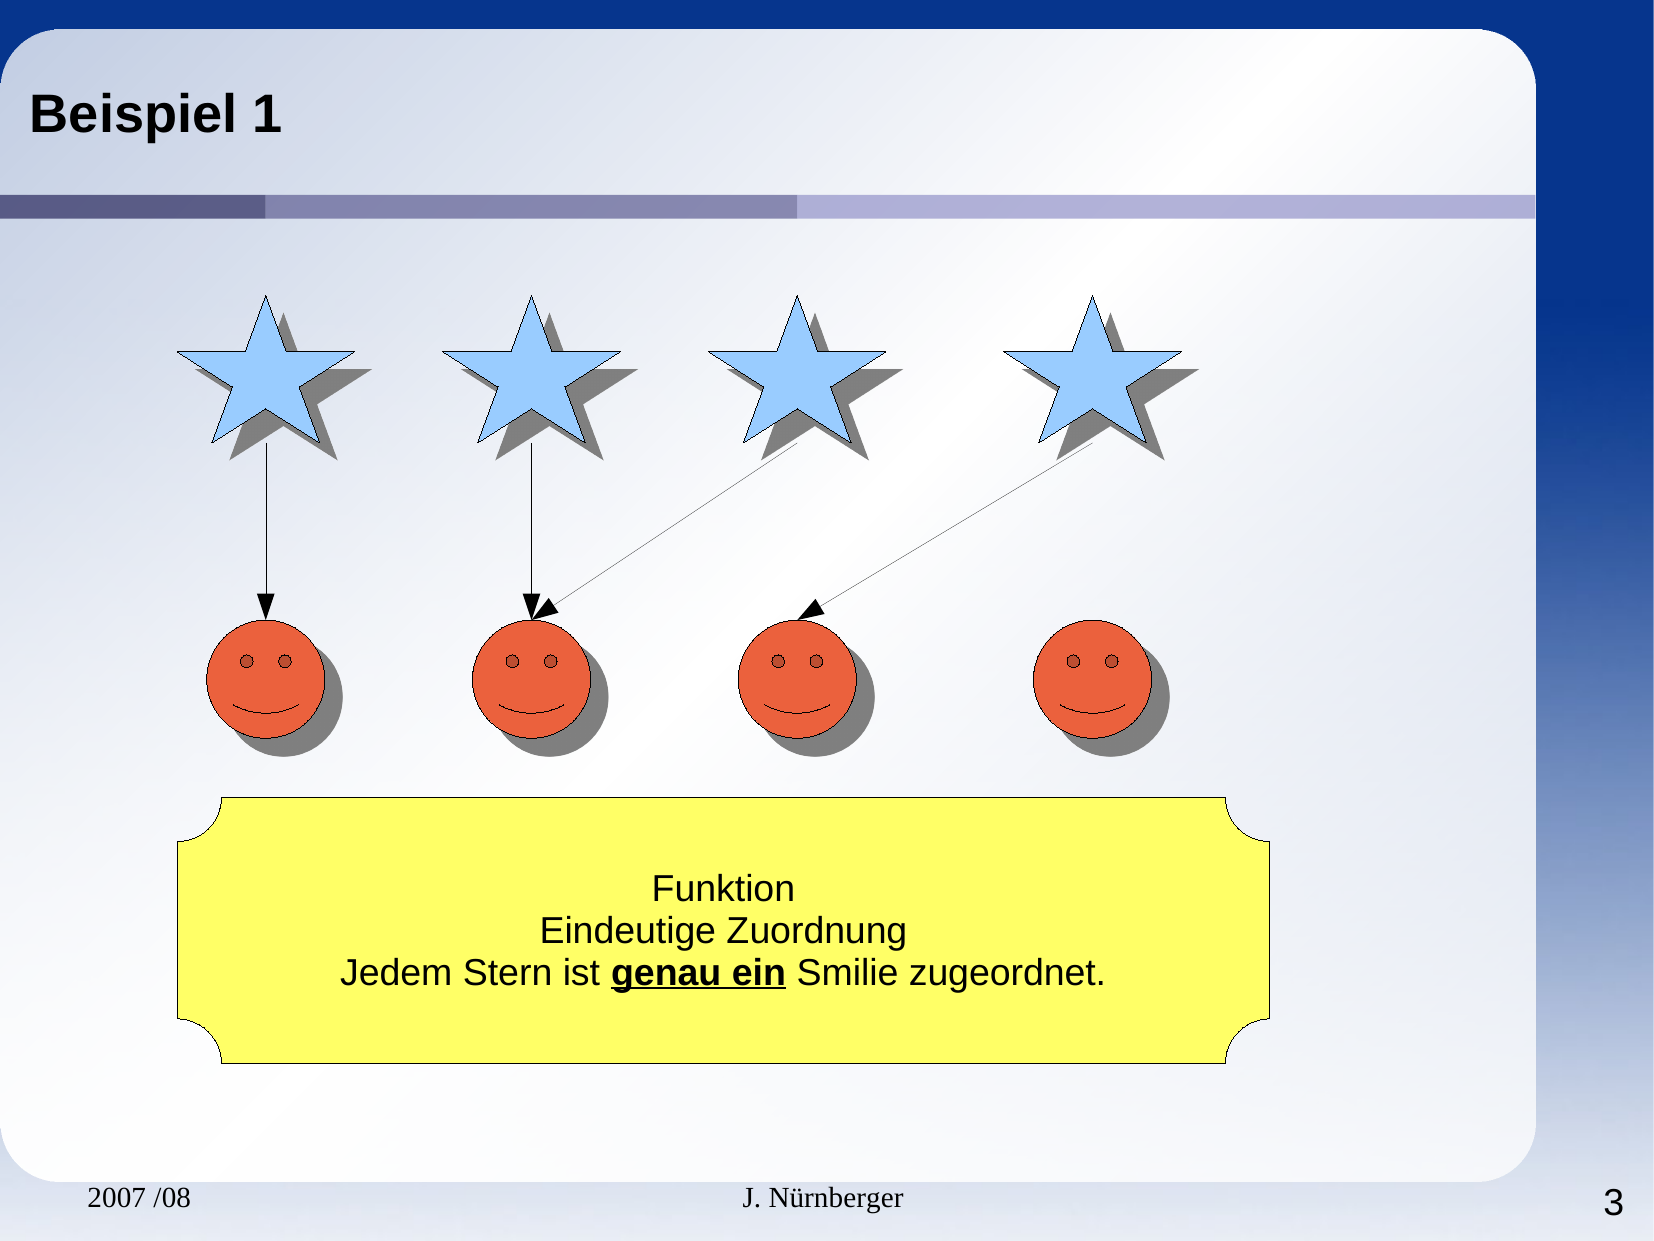

# Beispiel 1
Funktion
Eindeutige Zuordnung
Jedem Stern ist genau ein Smilie zugeordnet.
2007 /08
J. Nürnberger
3